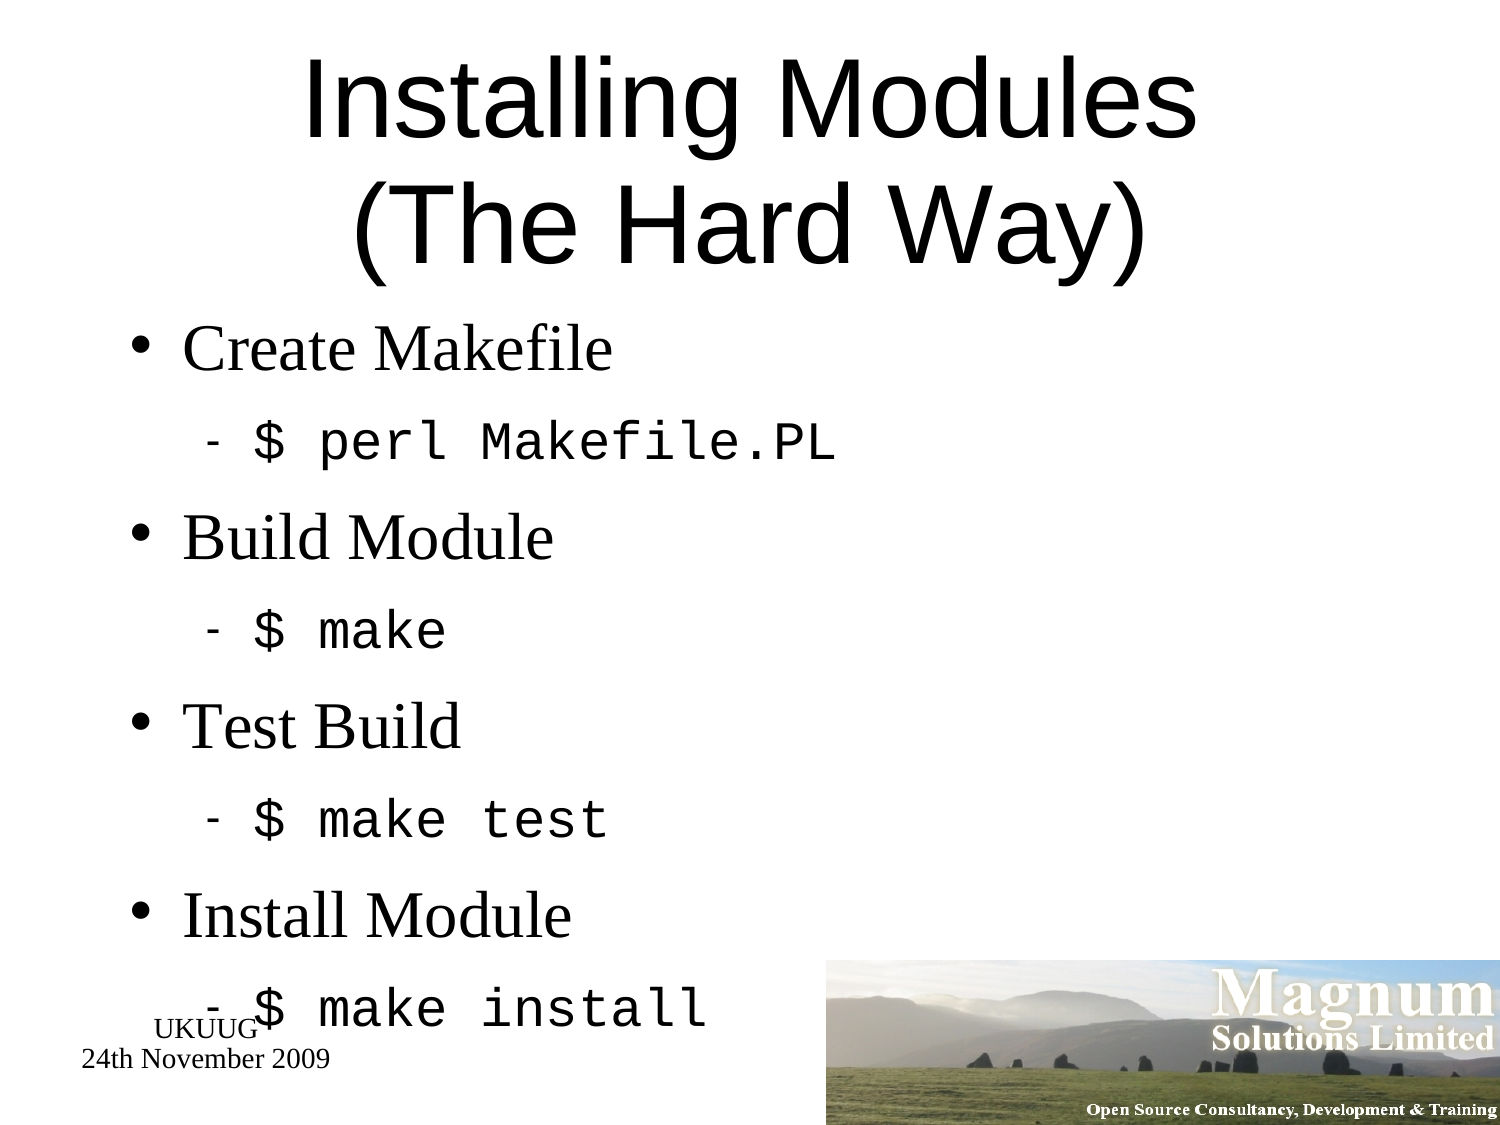

# Installing Modules (The Hard Way)
Create Makefile
$ perl Makefile.PL
Build Module
$ make
Test Build
$ make test
Install Module
$ make install